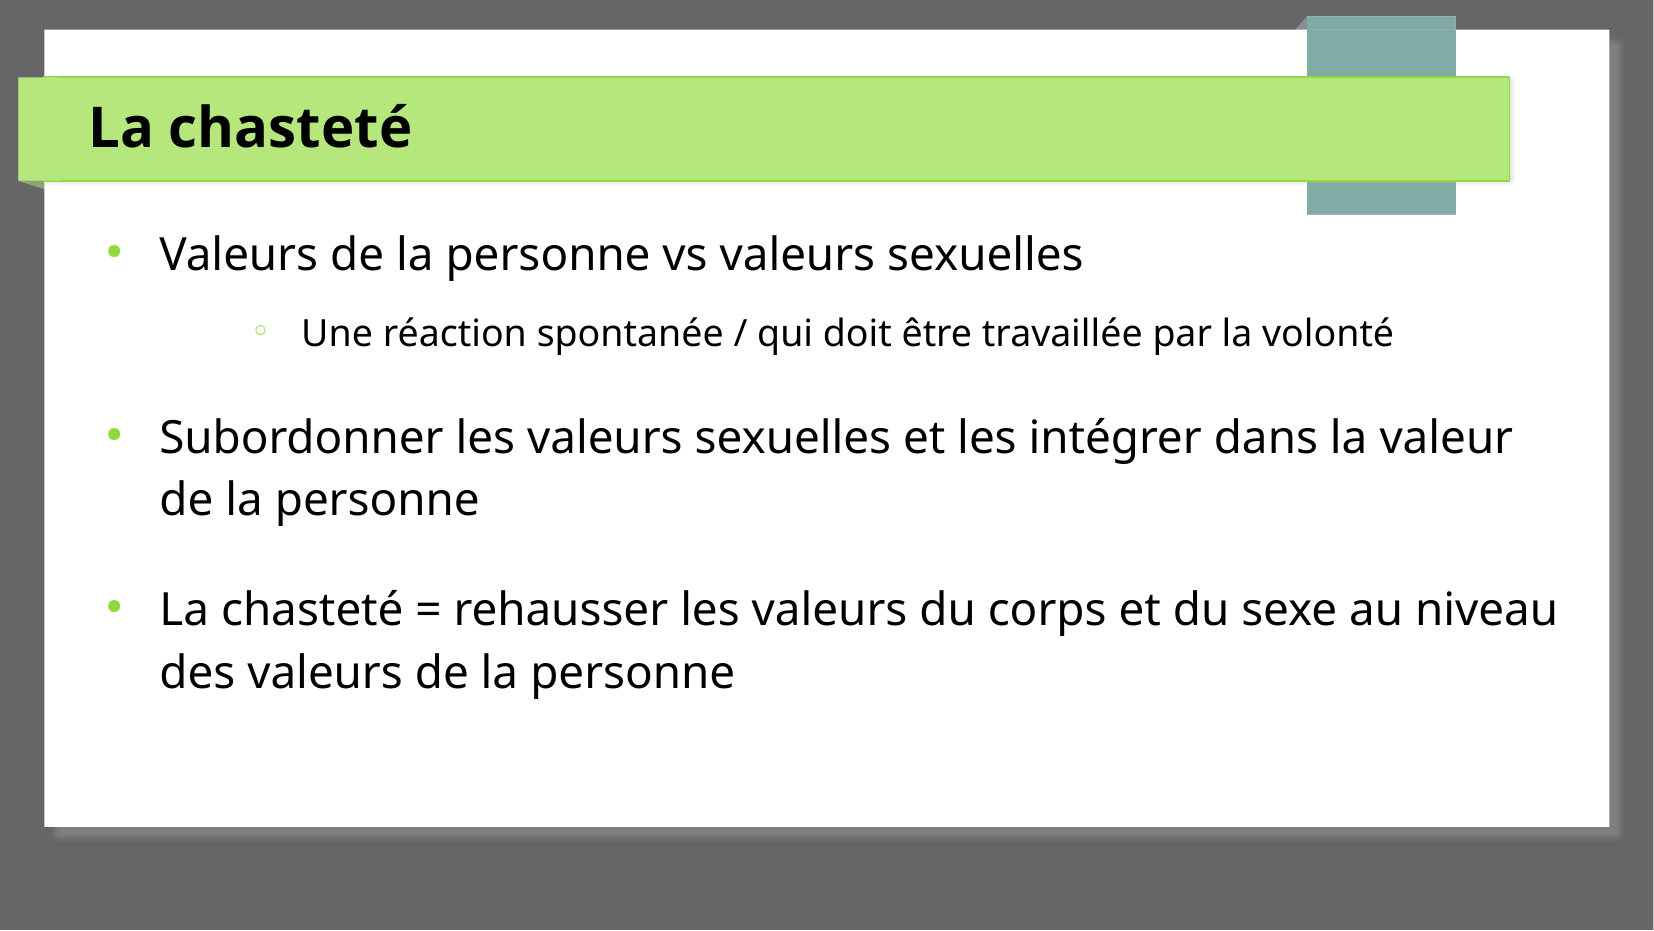

# La chasteté
Valeurs de la personne vs valeurs sexuelles
Une réaction spontanée / qui doit être travaillée par la volonté
Subordonner les valeurs sexuelles et les intégrer dans la valeur de la personne
La chasteté = rehausser les valeurs du corps et du sexe au niveau des valeurs de la personne